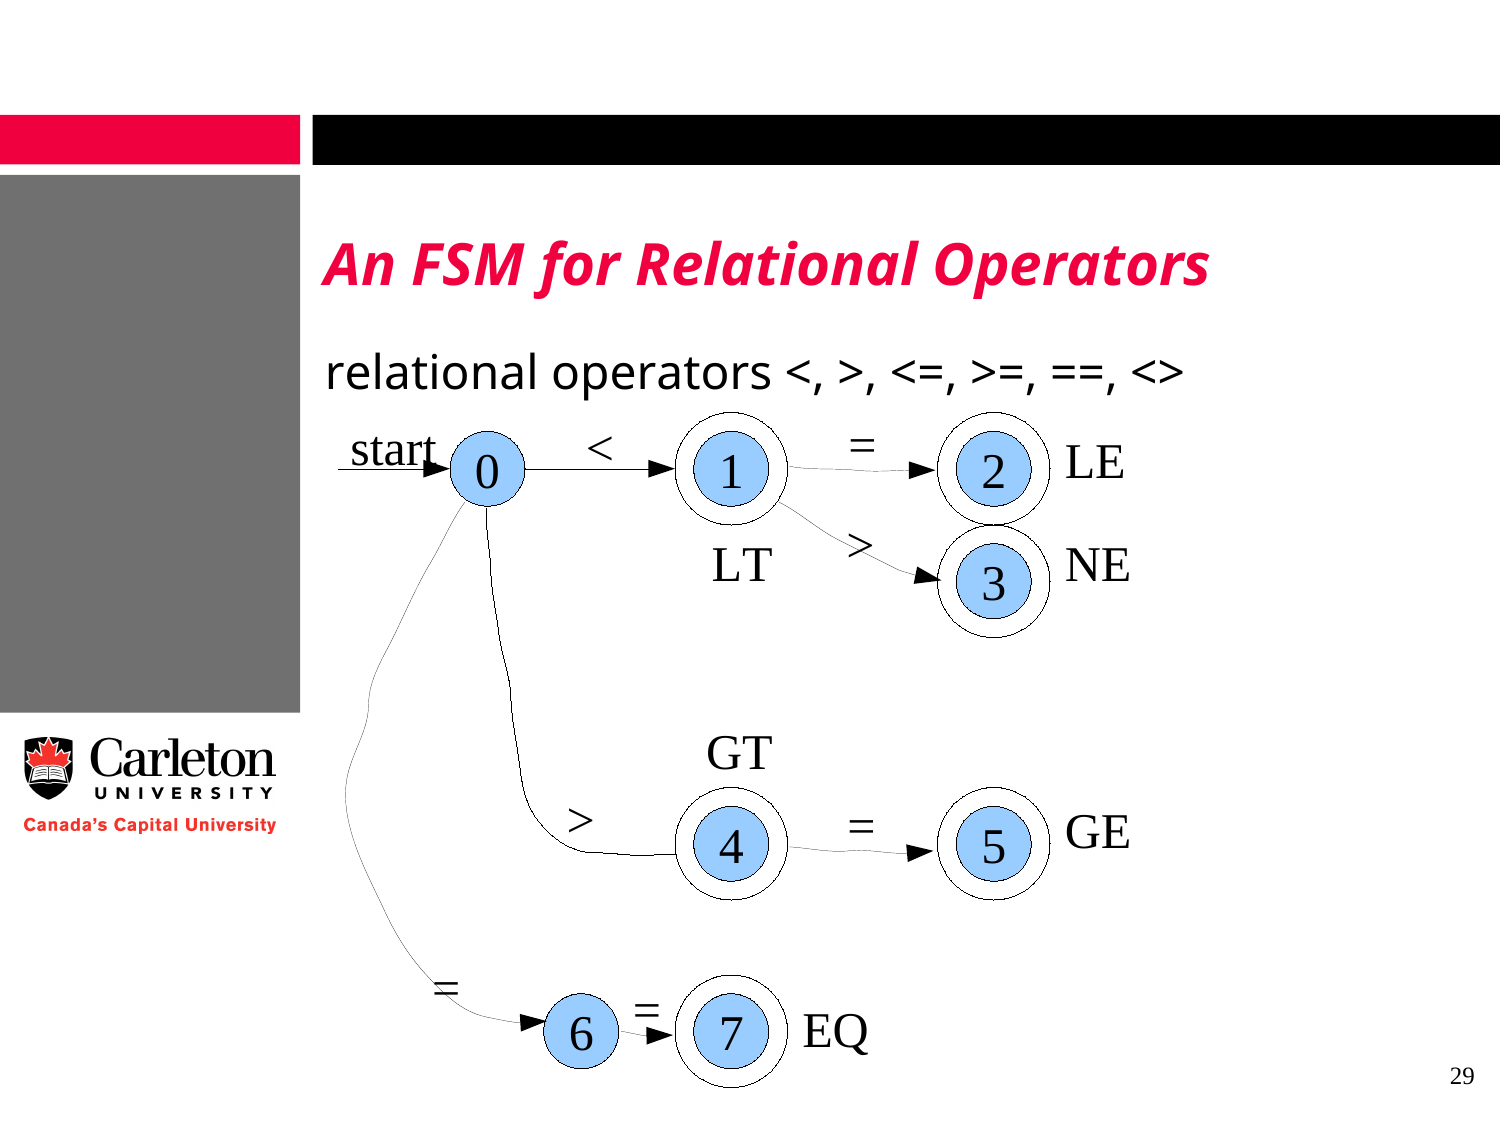

# An FSM for Relational Operators
relational operators <, >, <=, >=, ==, <>
LE
0
1
2
=
start
<
=
>
>
LT
NE
3
GT
GE
4
5
=
EQ
6
7
=
29